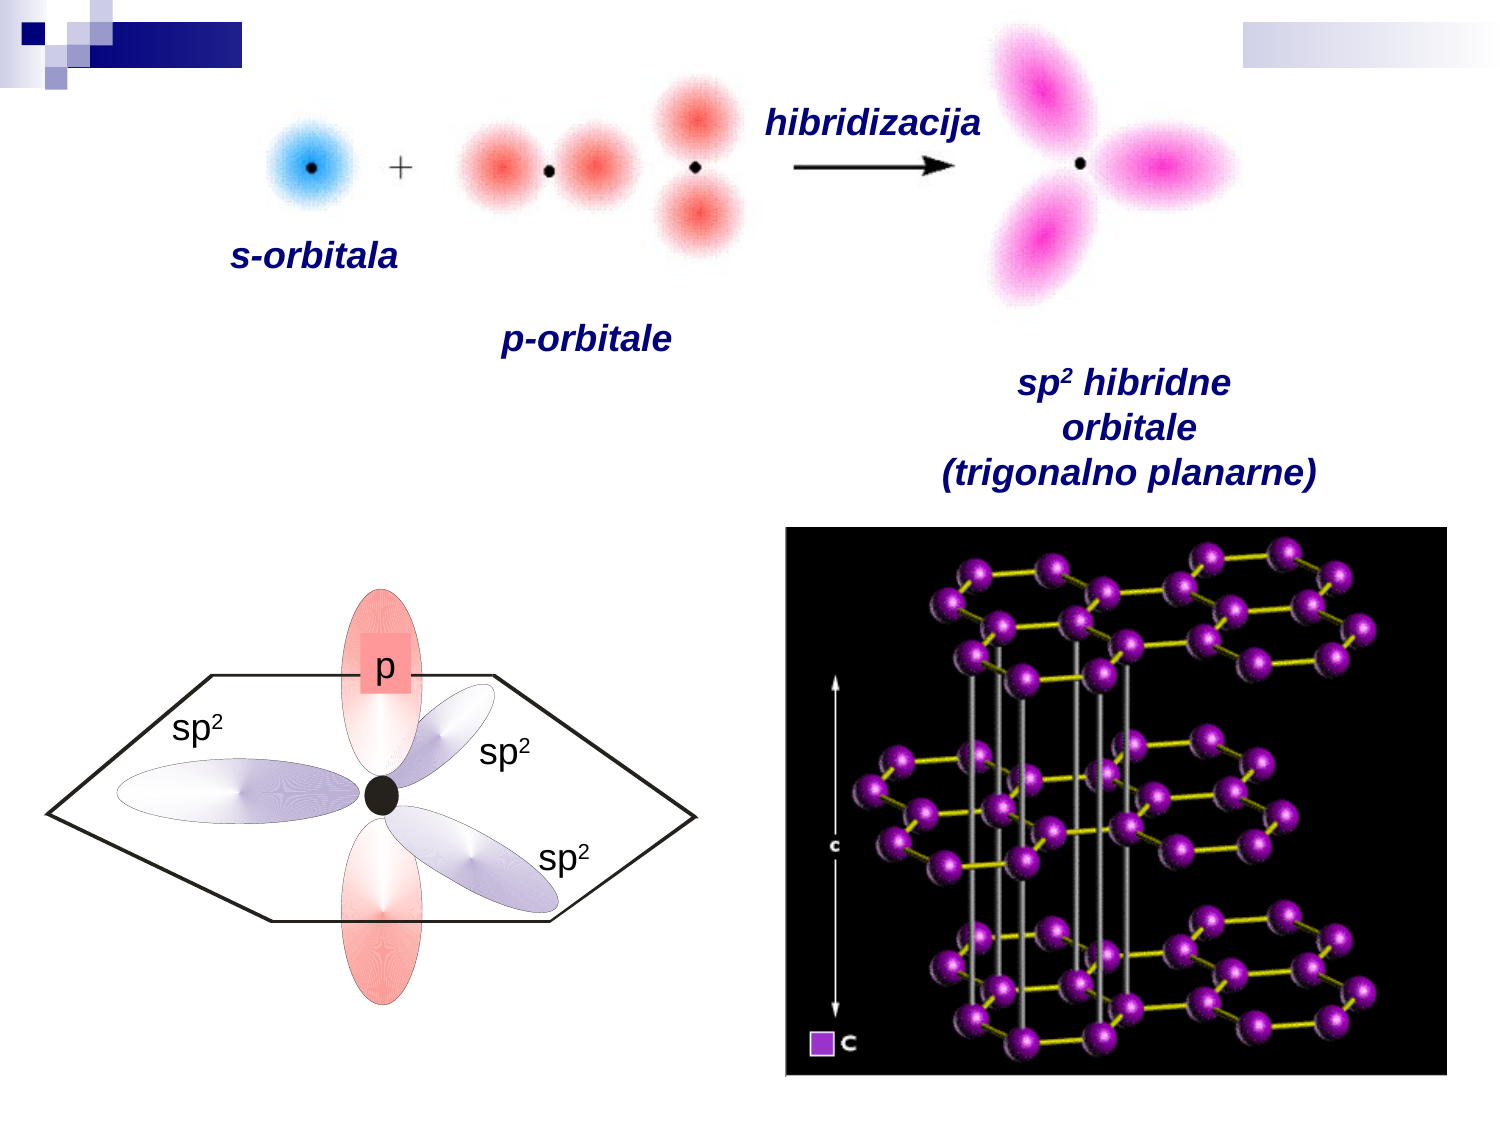

hibridizacija
s-orbitala
p-orbitale
sp2 hibridne
orbitale
(trigonalno planarne)
p
sp2
sp2
sp2